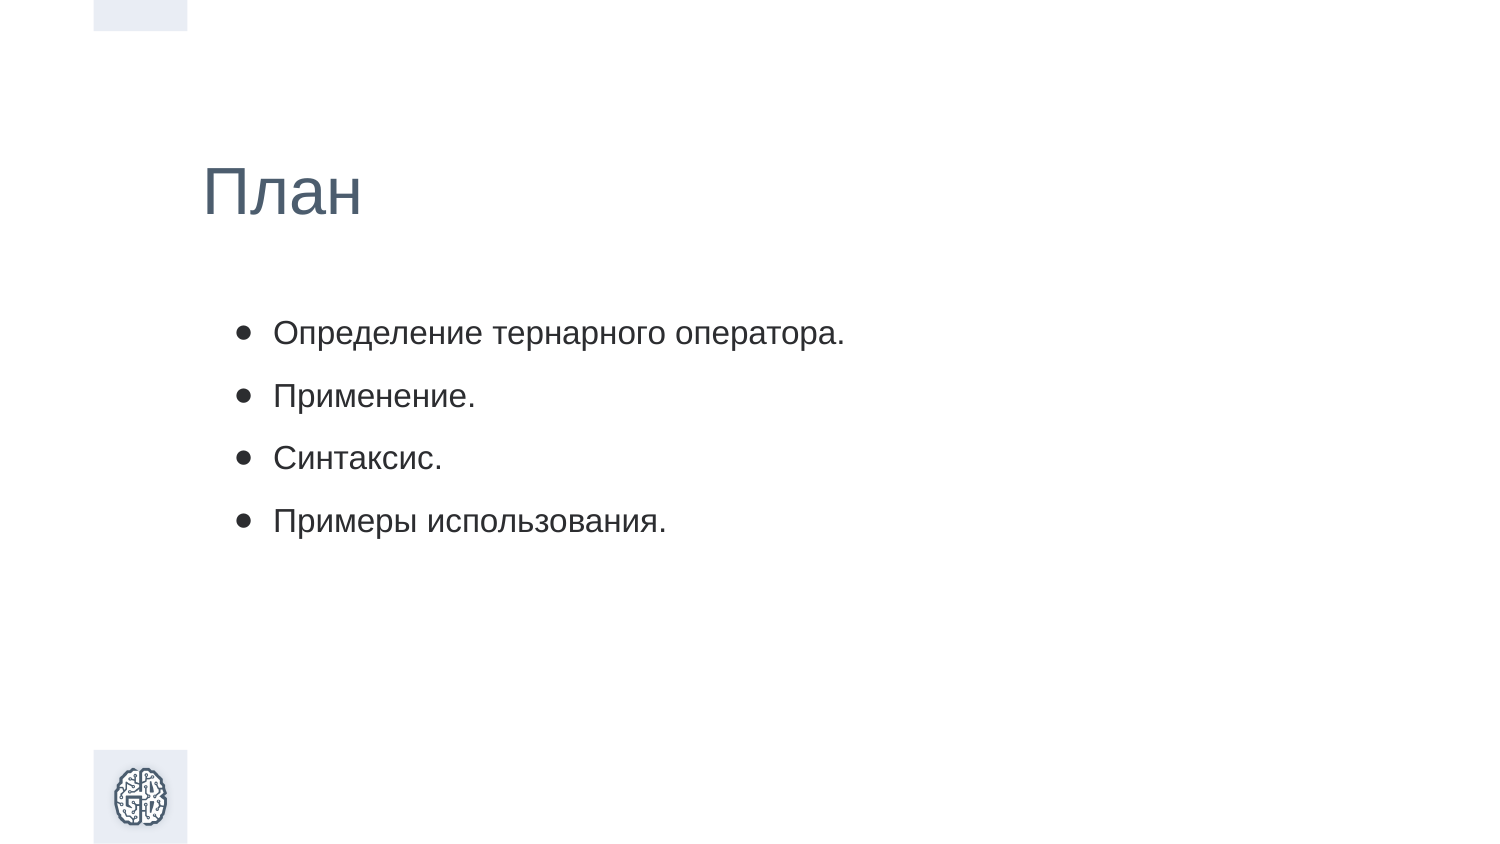

План
Определение тернарного оператора.
Применение.
Синтаксис.
Примеры использования.